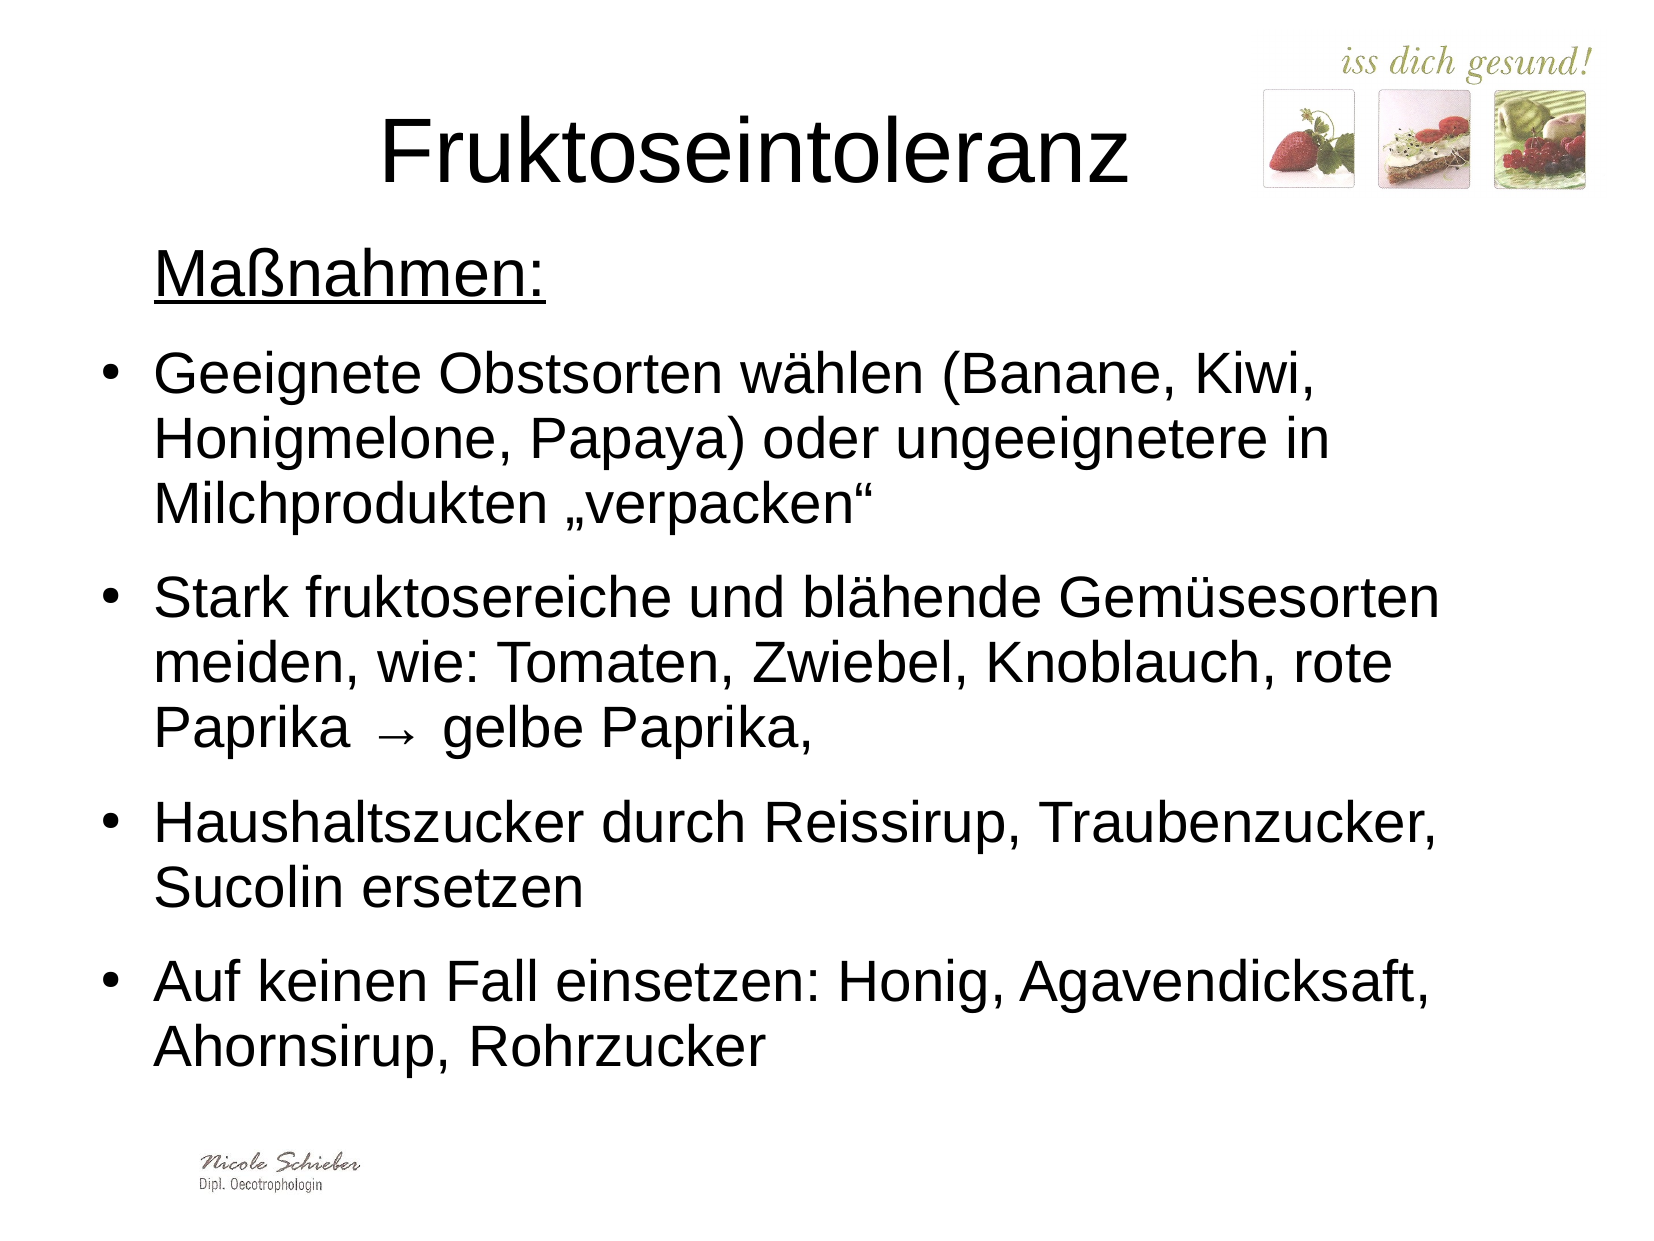

# Fruktoseintoleranz
Maßnahmen:
Geeignete Obstsorten wählen (Banane, Kiwi, Honigmelone, Papaya) oder ungeeignetere in Milchprodukten „verpacken“
Stark fruktosereiche und blähende Gemüsesorten meiden, wie: Tomaten, Zwiebel, Knoblauch, rote Paprika → gelbe Paprika,
Haushaltszucker durch Reissirup, Traubenzucker, Sucolin ersetzen
Auf keinen Fall einsetzen: Honig, Agavendicksaft, Ahornsirup, Rohrzucker